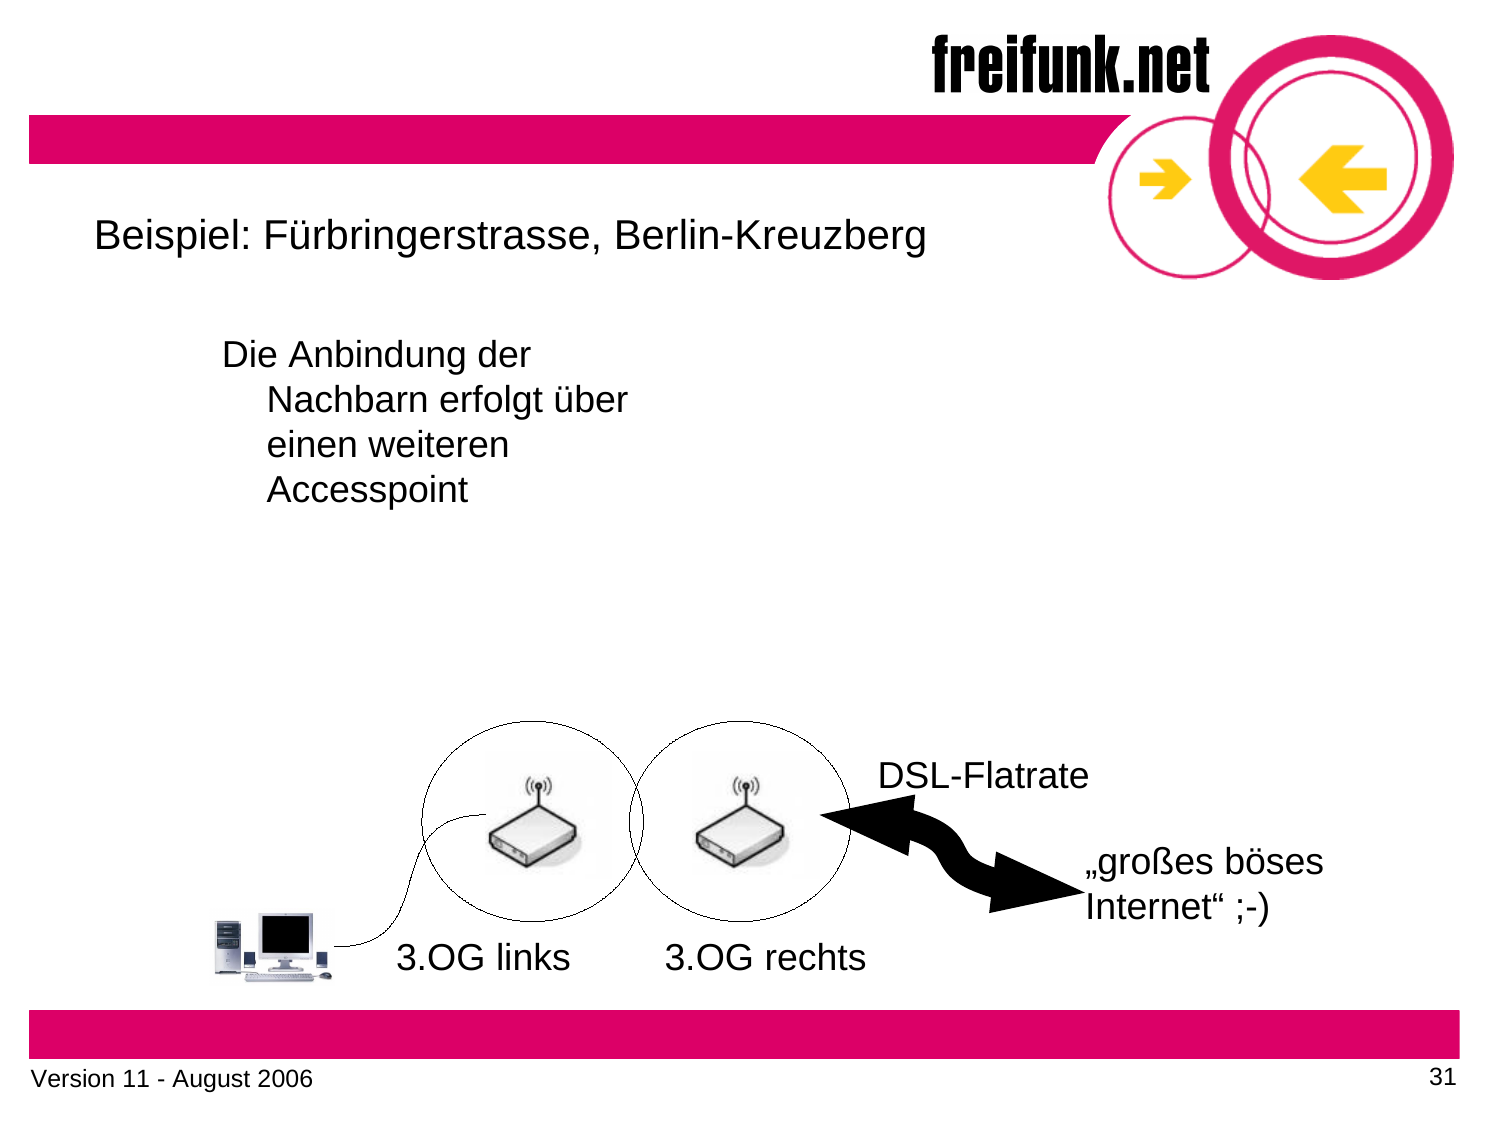

Die Anbindung der Nachbarn erfolgt über einen weiteren Accesspoint
Beispiel: Fürbringerstrasse, Berlin-Kreuzberg
DSL-Flatrate
„großes böses
Internet“ ;-)
3.OG links
3.OG rechts
31
Version 11 - August 2006